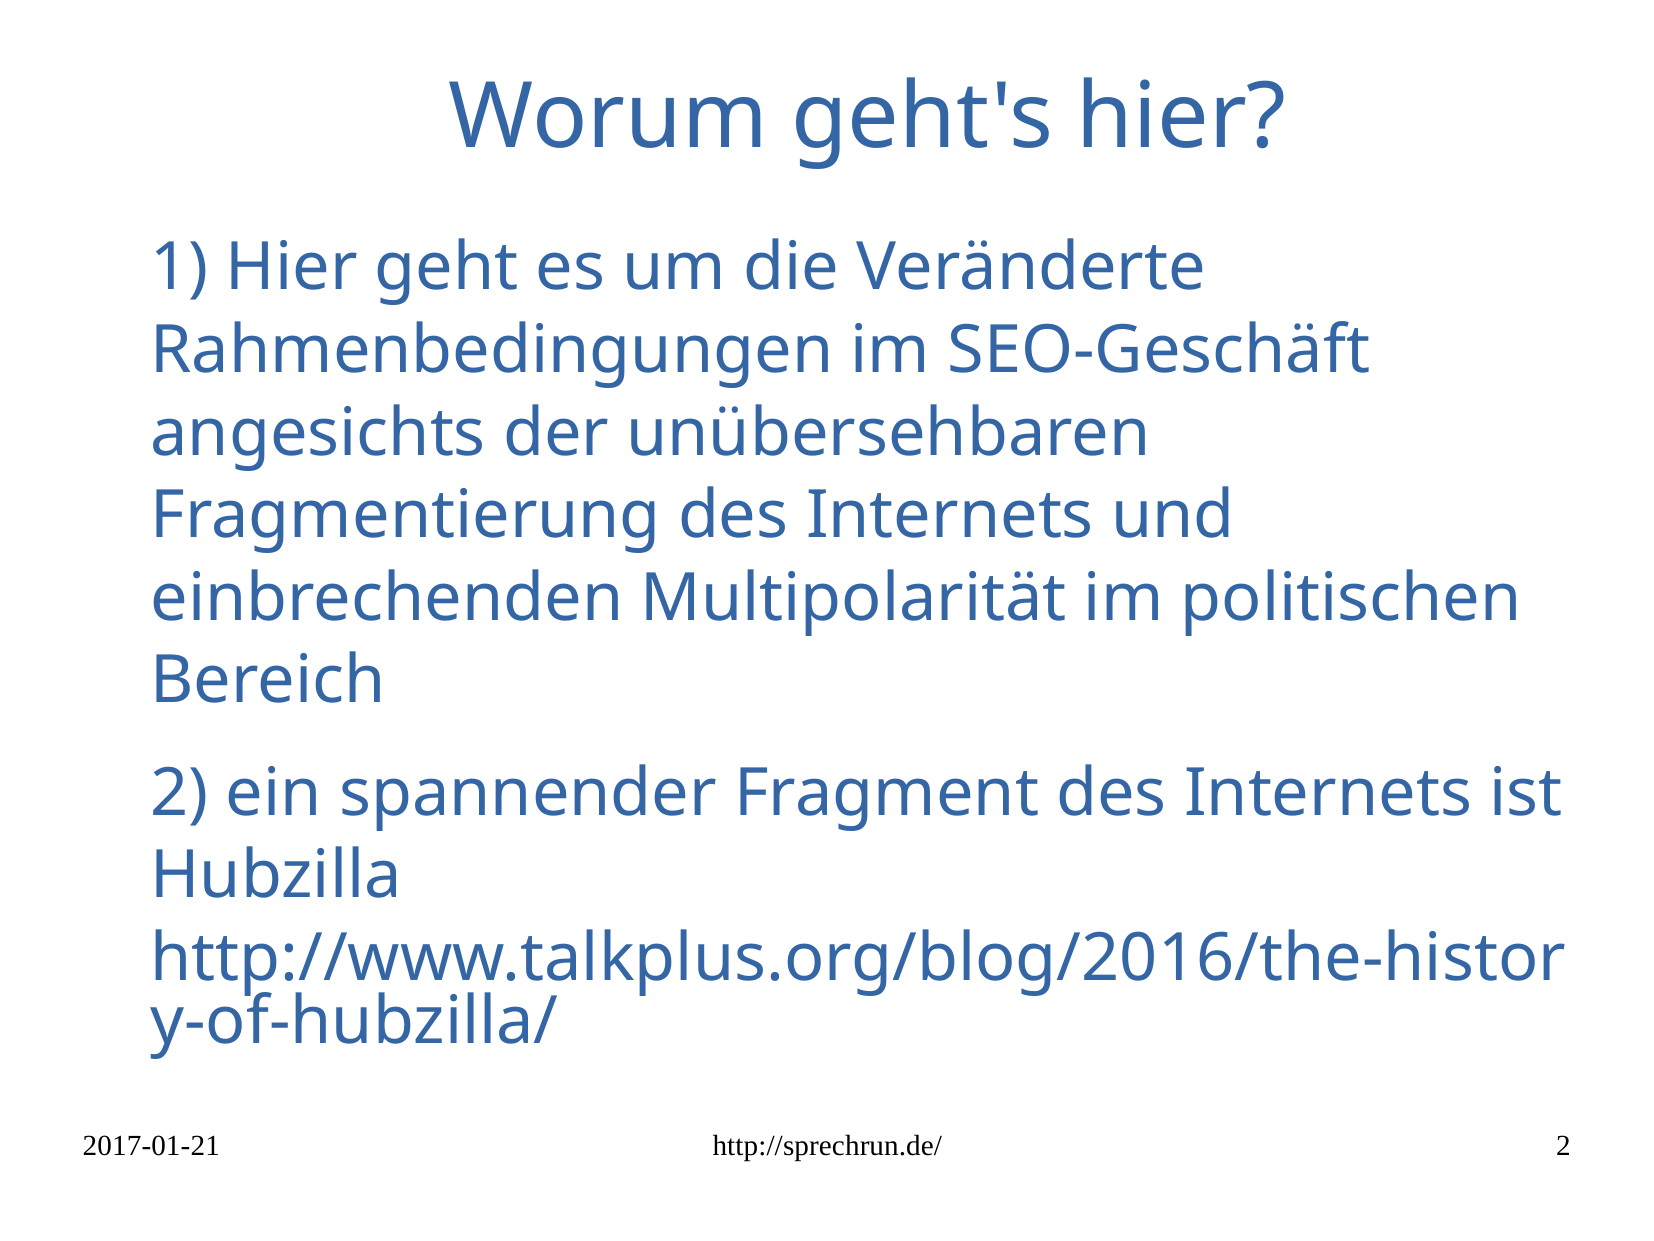

# Worum geht's hier?
1) Hier geht es um die Veränderte Rahmenbedingungen im SEO-Geschäft angesichts der unübersehbaren Fragmentierung des Internets und einbrechenden Multipolarität im politischen Bereich
2) ein spannender Fragment des Internets ist Hubzilla http://www.talkplus.org/blog/2016/the-history-of-hubzilla/
2017-01-21
http://sprechrun.de/
2